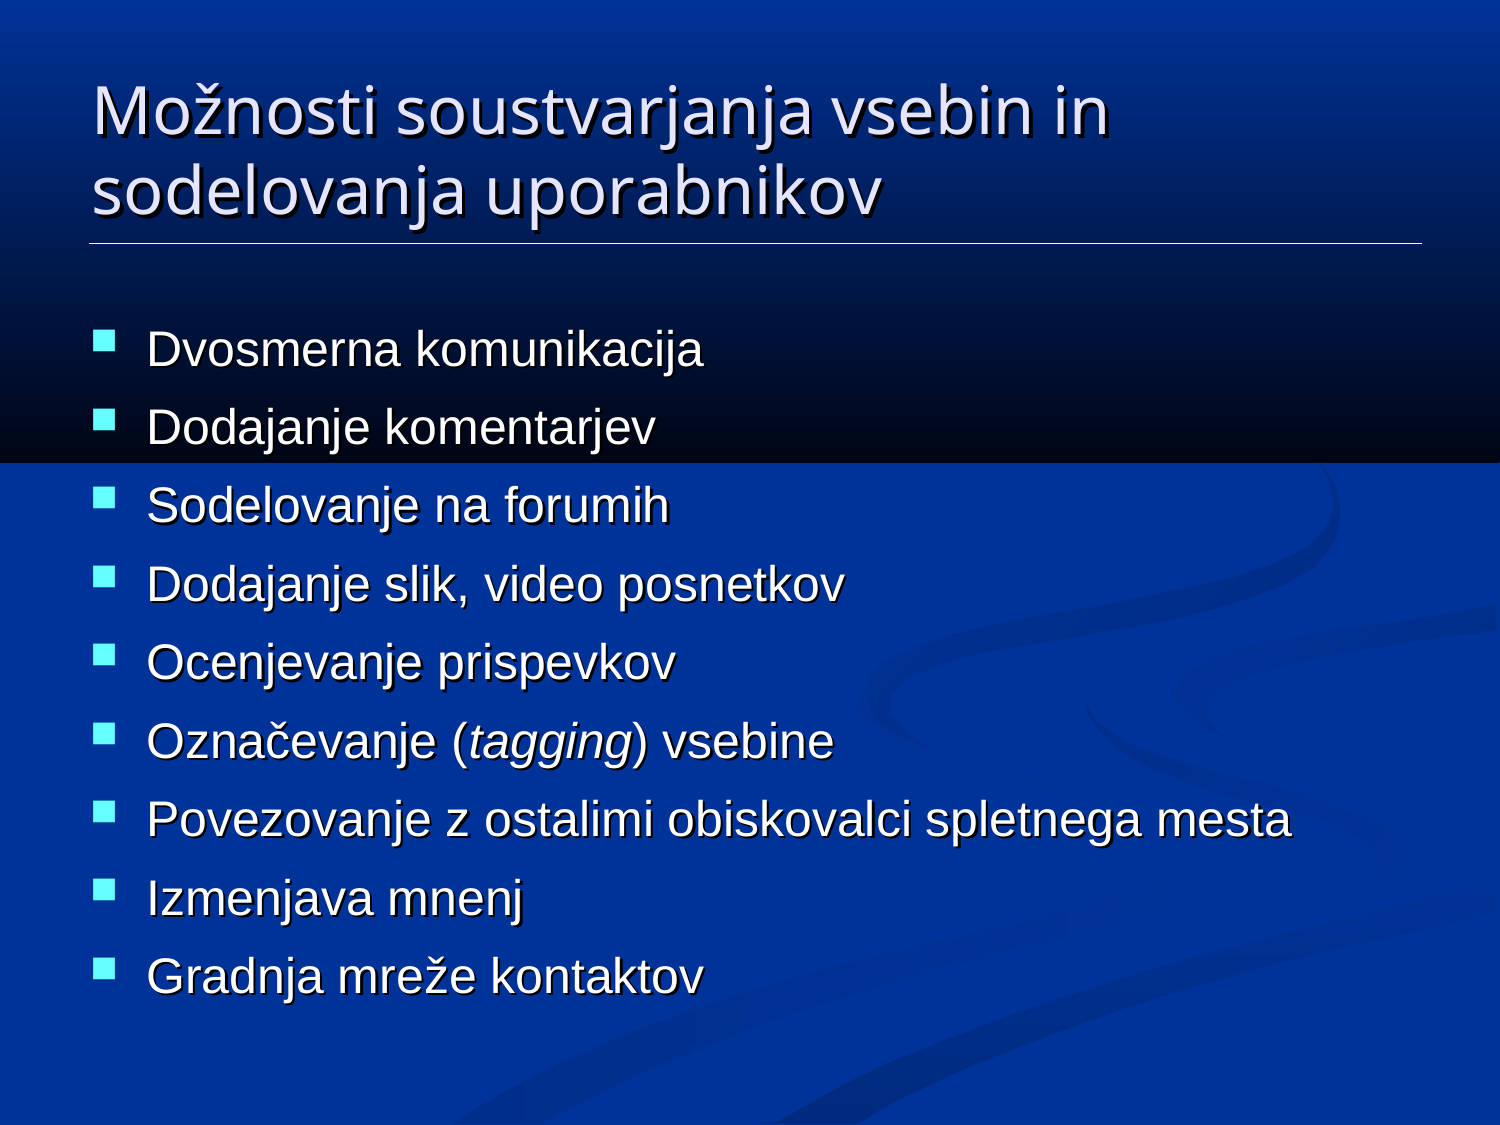

Možnosti soustvarjanja vsebin in sodelovanja uporabnikov
# Dvosmerna komunikacija
Dodajanje komentarjev
Sodelovanje na forumih
Dodajanje slik, video posnetkov
Ocenjevanje prispevkov
Označevanje (tagging) vsebine
Povezovanje z ostalimi obiskovalci spletnega mesta
Izmenjava mnenj
Gradnja mreže kontaktov